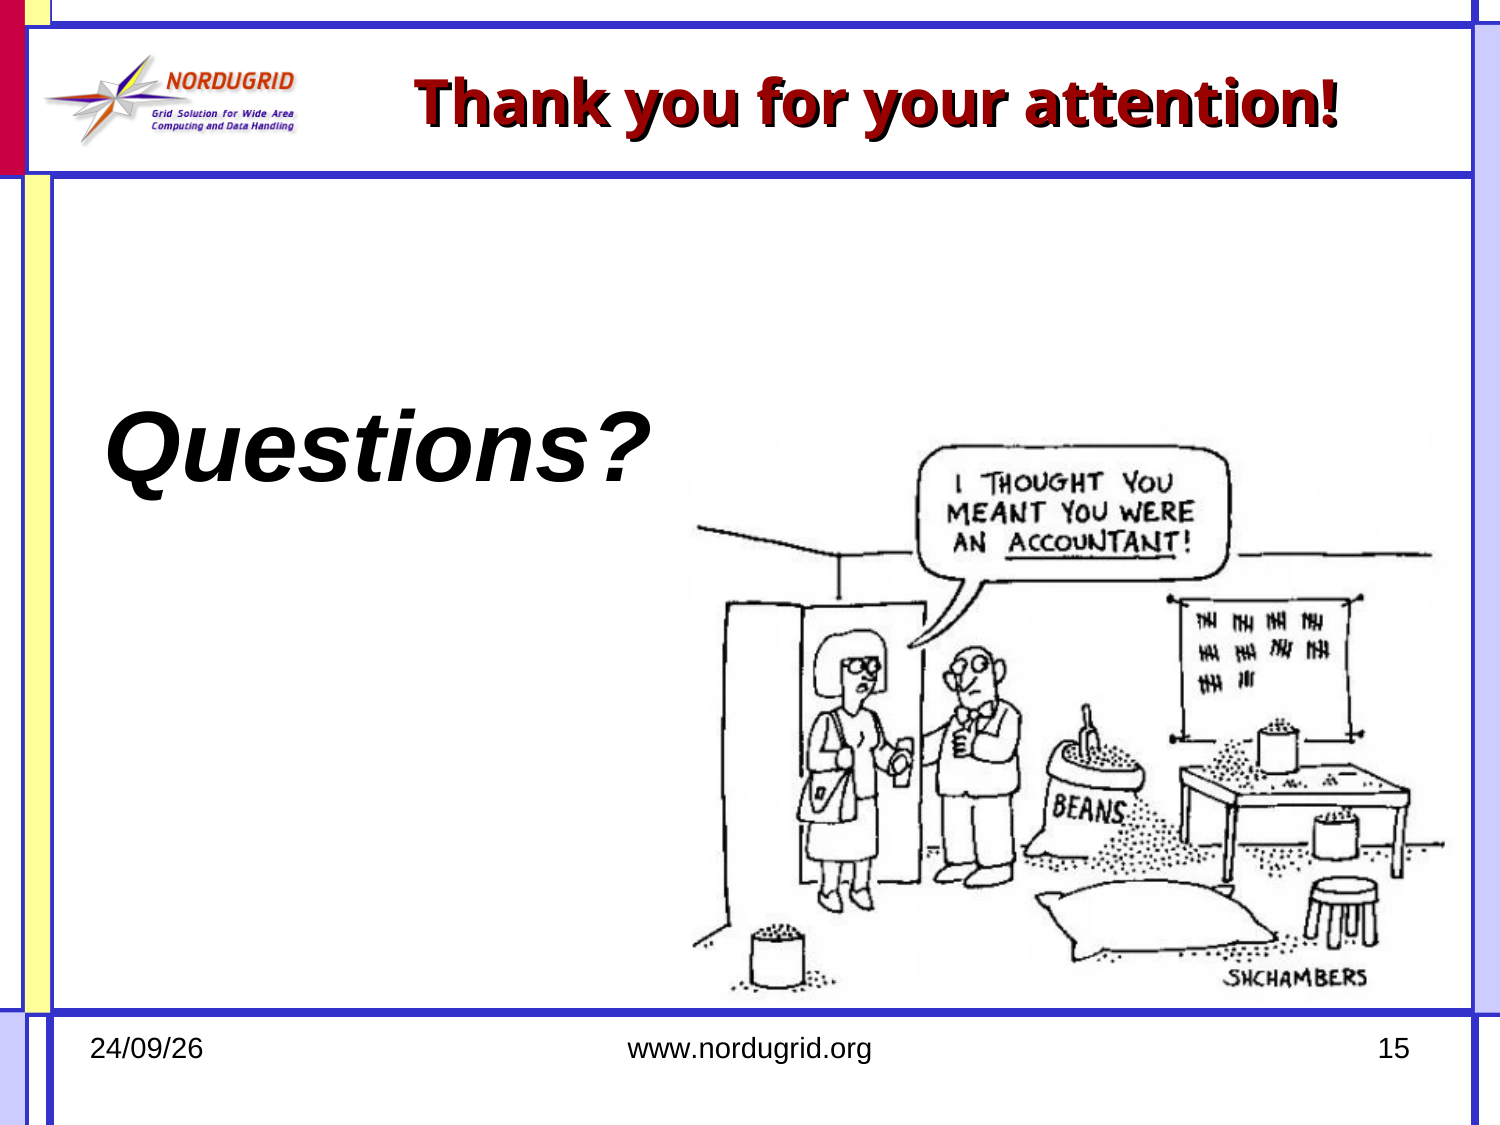

# Thank you for your attention!
Questions?
www.nordugrid.org
15